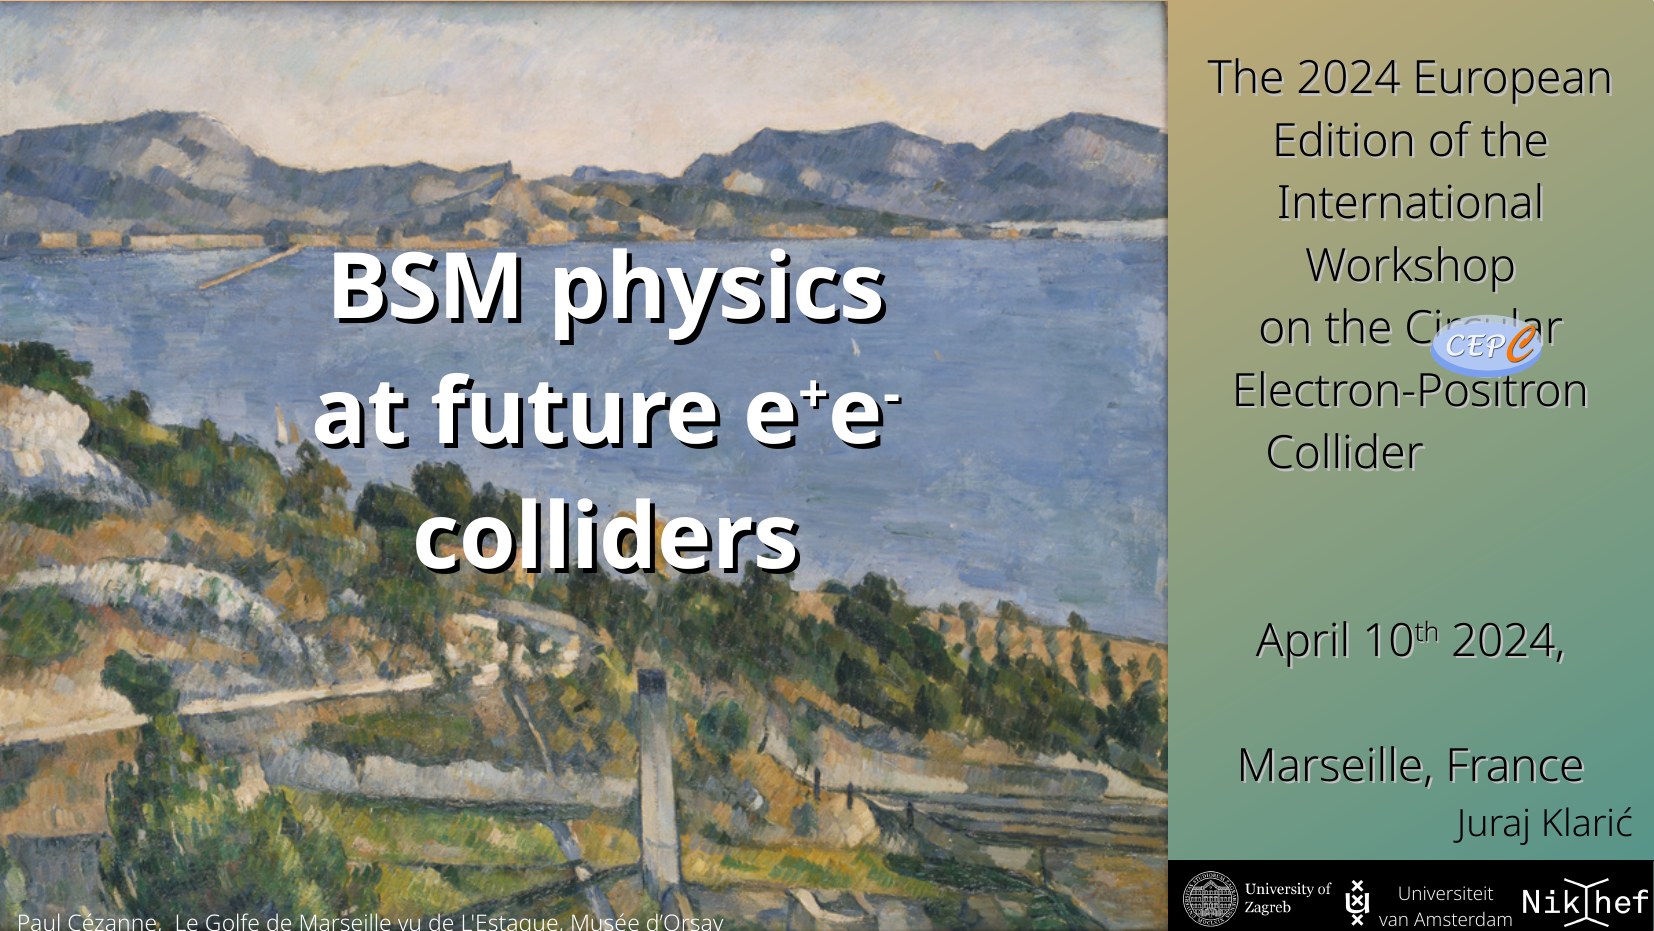

The 2024 European Edition of the International Workshop
on the Circular Electron-Positron Collider
April 10th 2024,
Marseille, France
# BSM physics at future e+e- colliders
Juraj Klarić
Universiteit
van Amsterdam
Paul Cézanne, Le Golfe de Marseille vu de L'Estaque, Musée d’Orsay